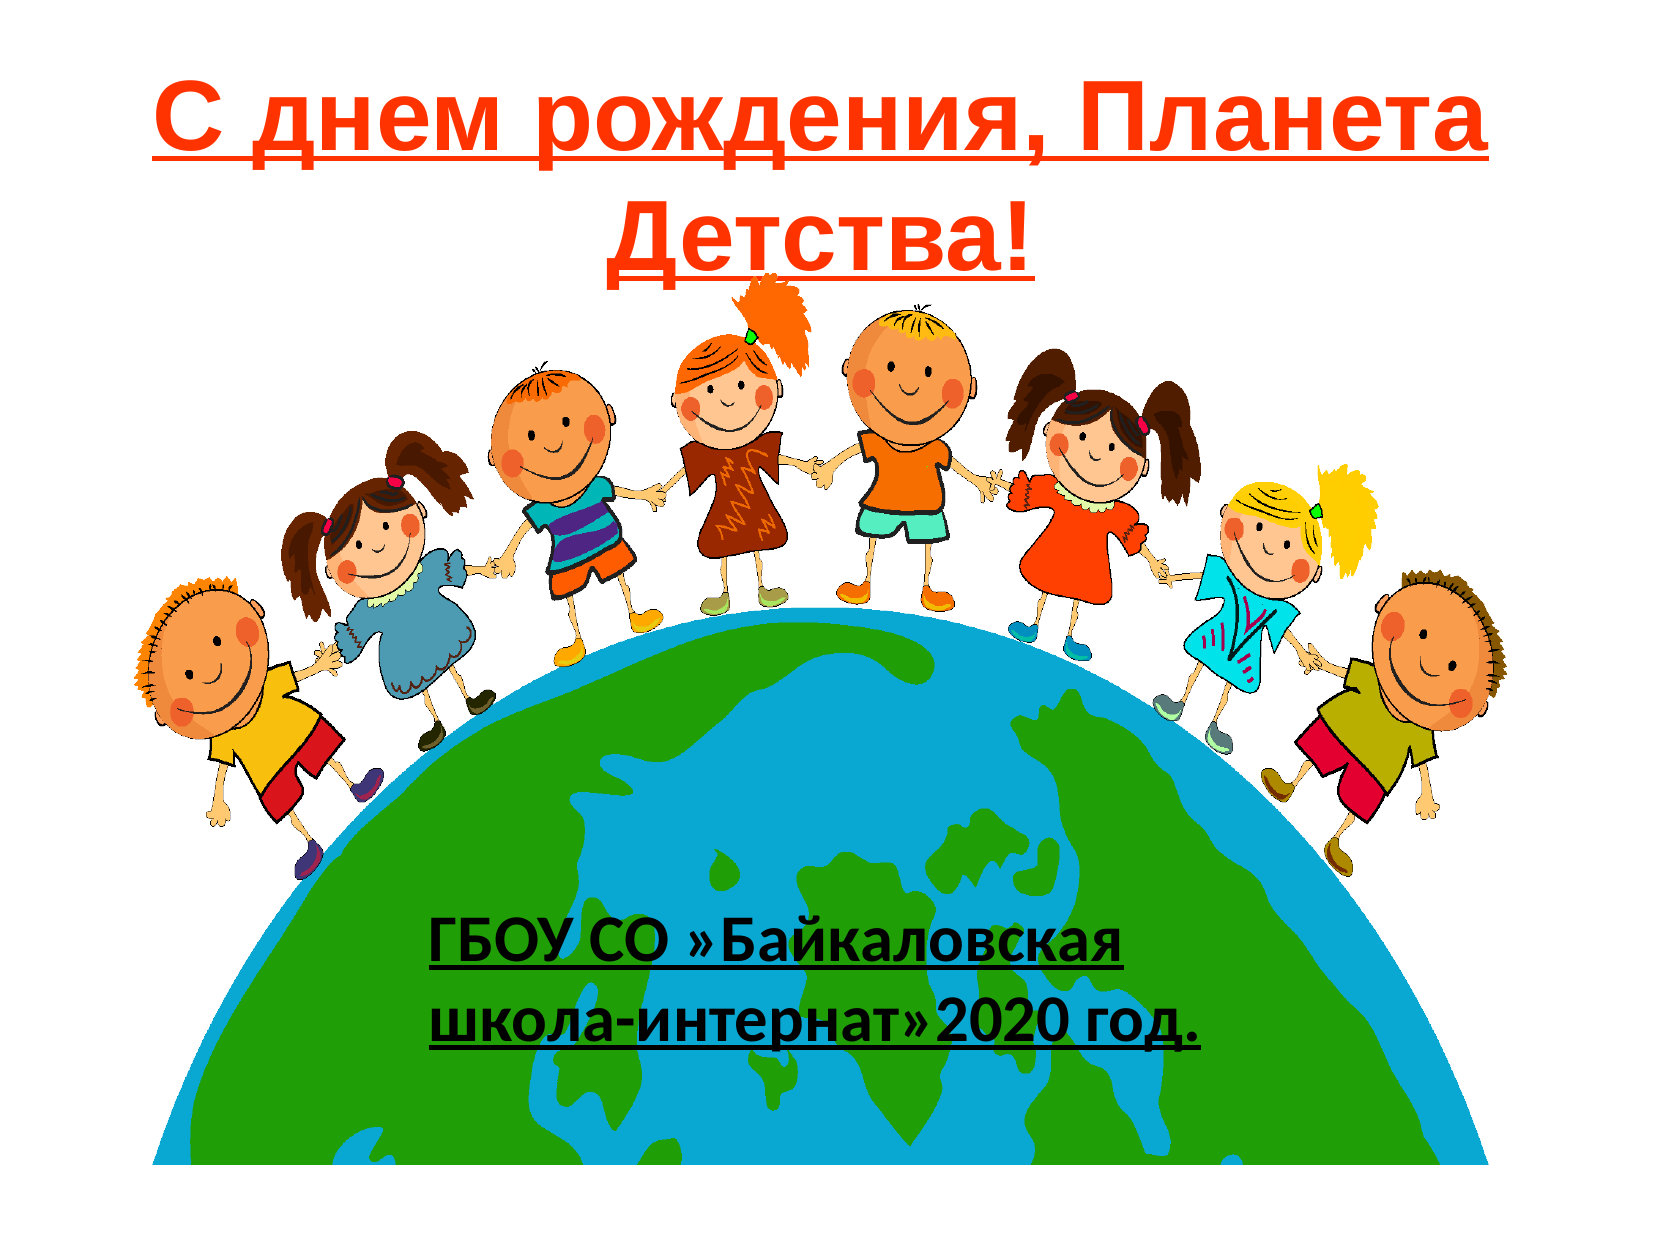

# С днем рождения, Планета Детства!
ГБОУ СО »Байкаловская школа-интернат»2020 год.